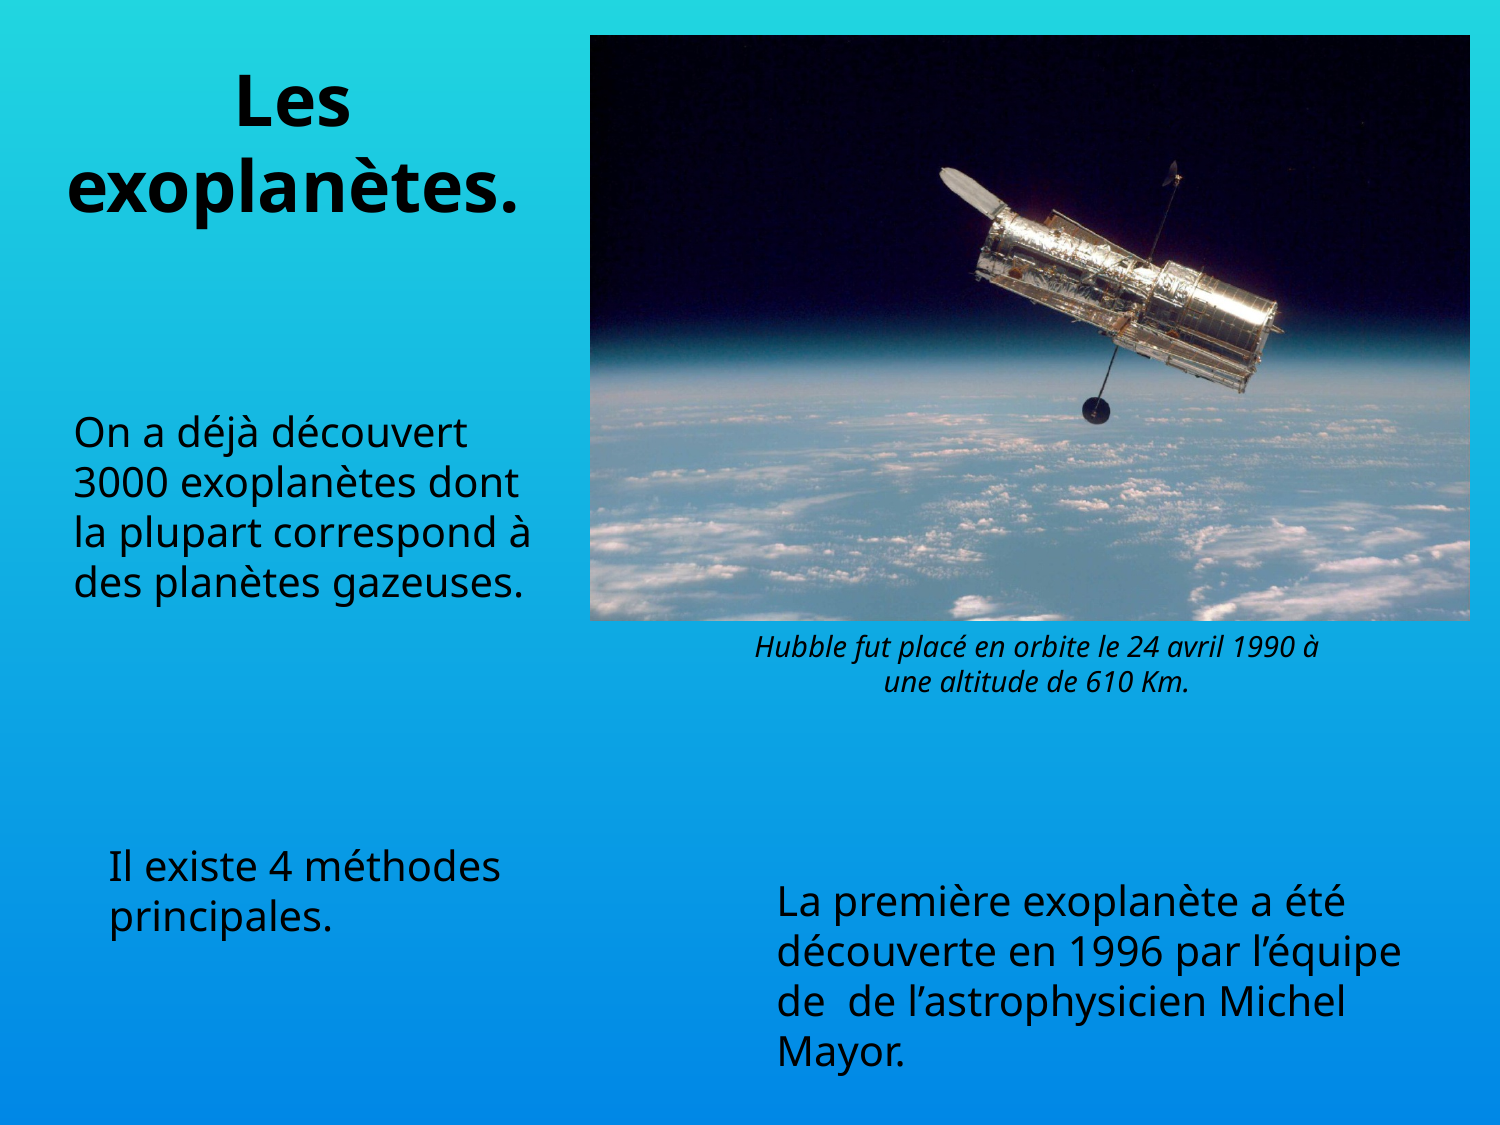

# Les exoplanètes.
On a déjà découvert 3000 exoplanètes dont la plupart correspond à des planètes gazeuses.
Hubble fut placé en orbite le 24 avril 1990 à une altitude de 610 Km.
Il existe 4 méthodes principales.
La première exoplanète a été découverte en 1996 par l’équipe de de l’astrophysicien Michel Mayor.